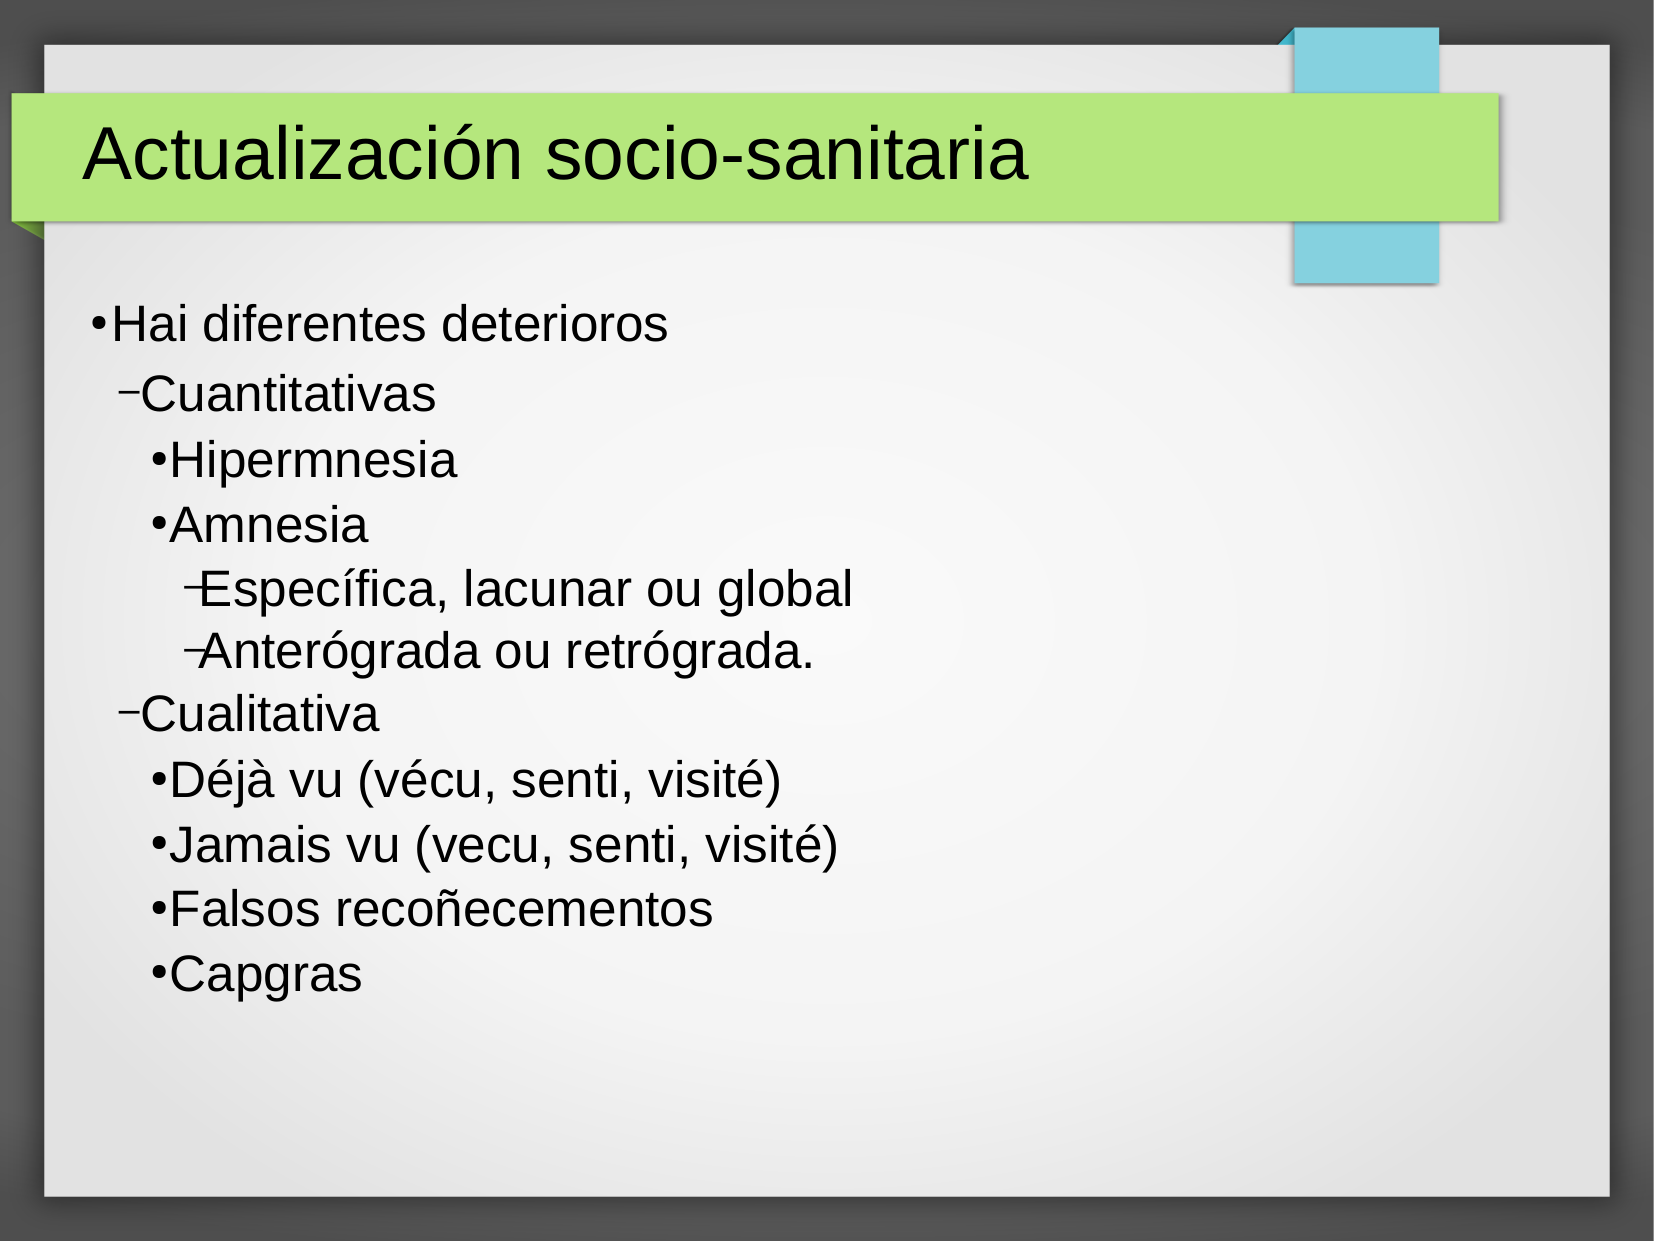

# Actualización socio-sanitaria
Hai diferentes deterioros
Cuantitativas
Hipermnesia
Amnesia
Específica, lacunar ou global
Anterógrada ou retrógrada.
Cualitativa
Déjà vu (vécu, senti, visité)
Jamais vu (vecu, senti, visité)
Falsos recoñecementos
Capgras